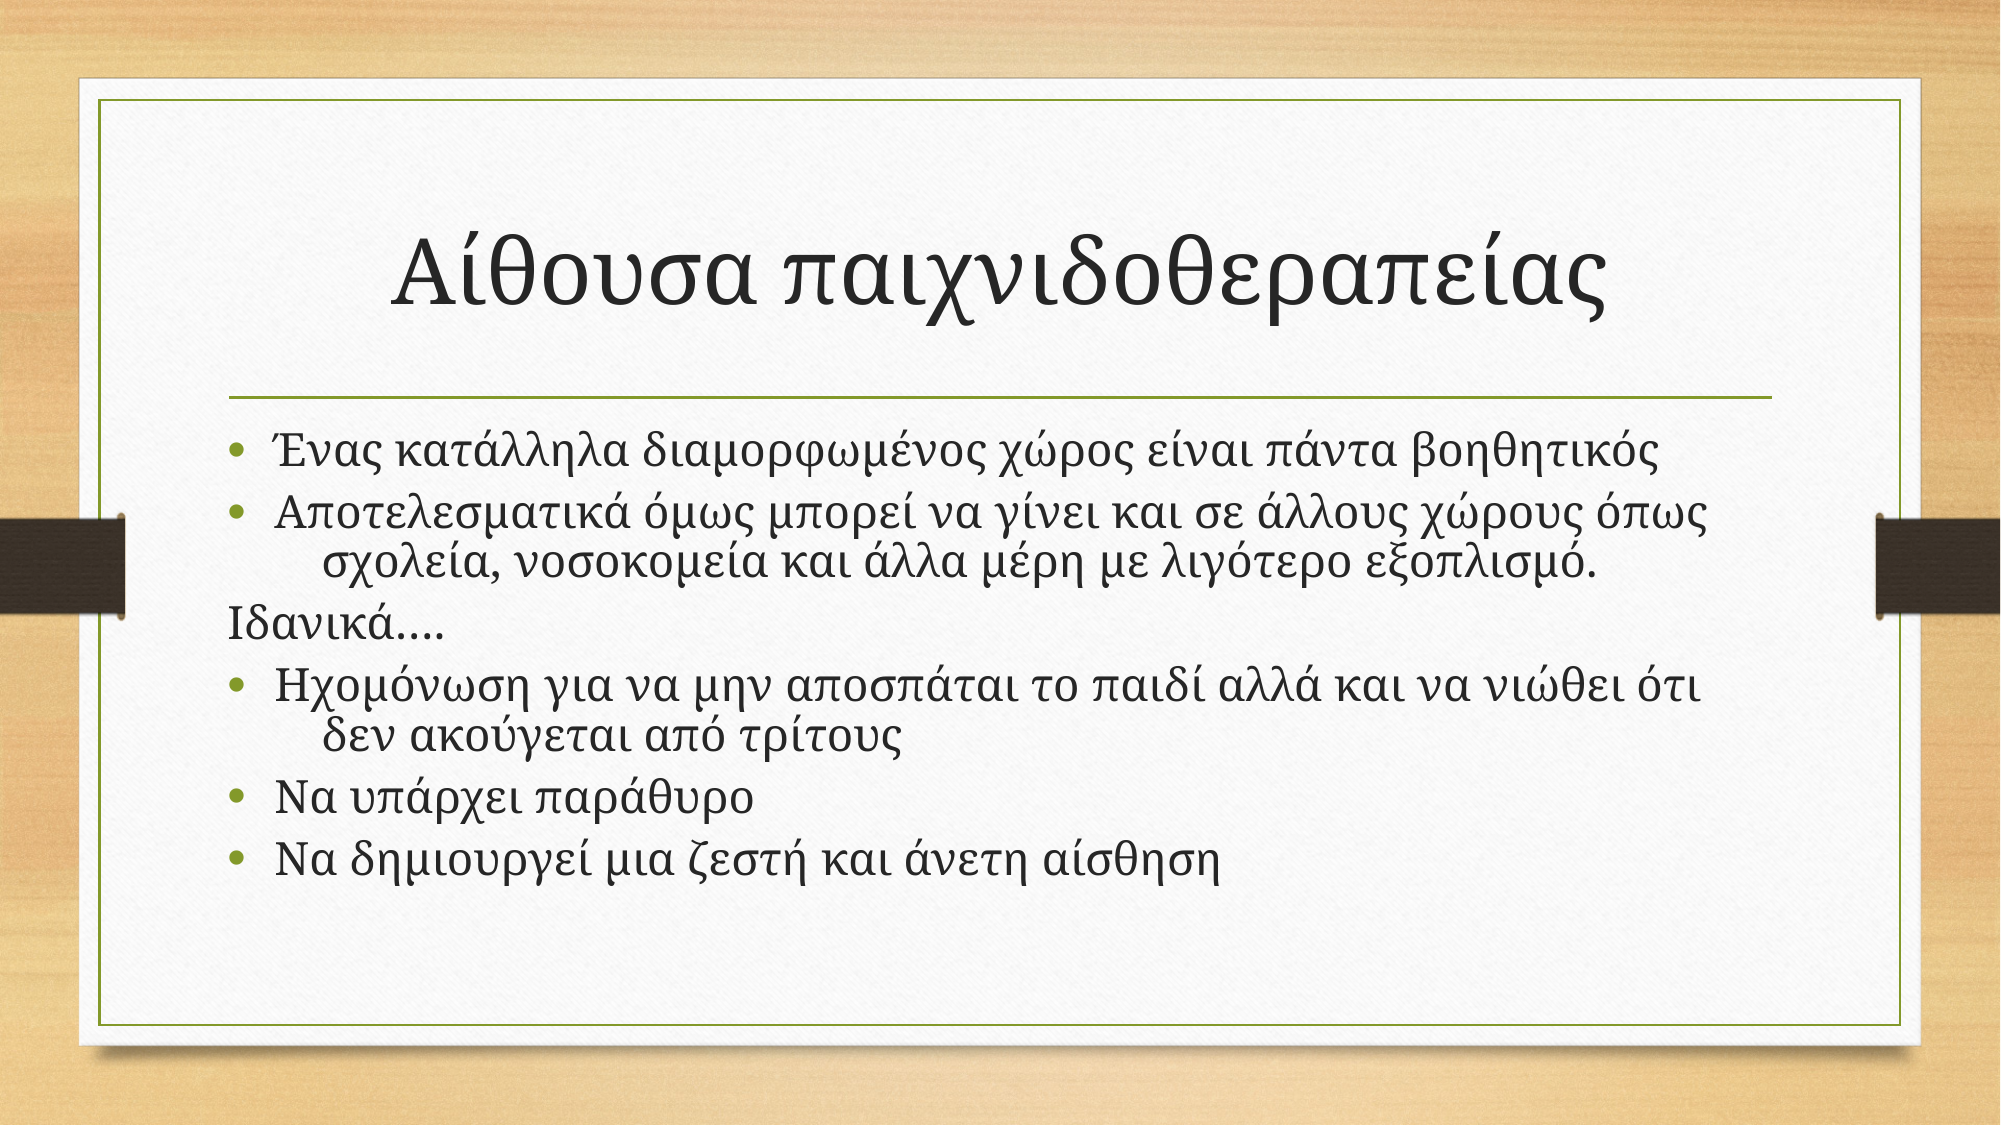

# Αίθουσα παιχνιδοθεραπείας
Ένας κατάλληλα διαμορφωμένος χώρος είναι πάντα βοηθητικός
Αποτελεσματικά όμως μπορεί να γίνει και σε άλλους χώρους όπως σχολεία, νοσοκομεία και άλλα μέρη με λιγότερο εξοπλισμό.
Ιδανικά….
Ηχομόνωση για να μην αποσπάται το παιδί αλλά και να νιώθει ότι δεν ακούγεται από τρίτους
Να υπάρχει παράθυρο
Να δημιουργεί μια ζεστή και άνετη αίσθηση